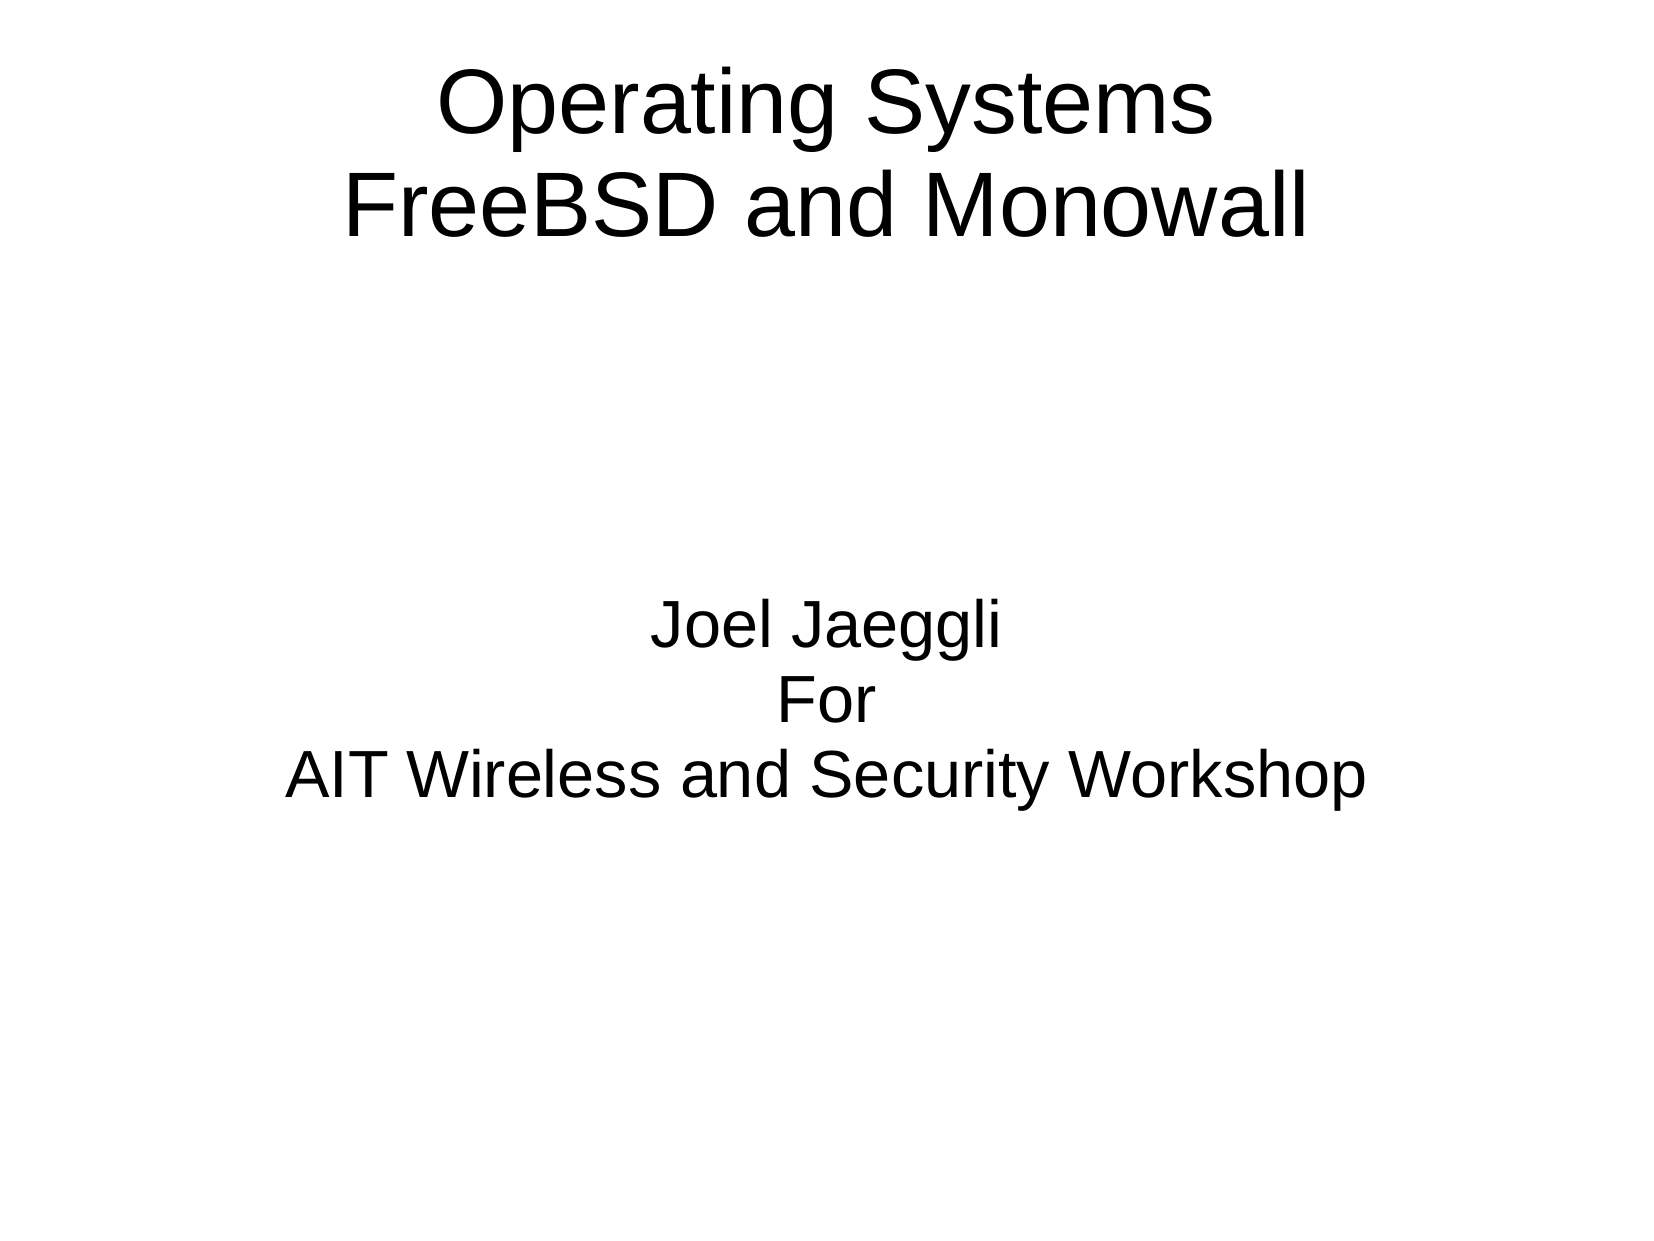

# Operating Systems FreeBSD and Monowall
Joel Jaeggli
For
AIT Wireless and Security Workshop